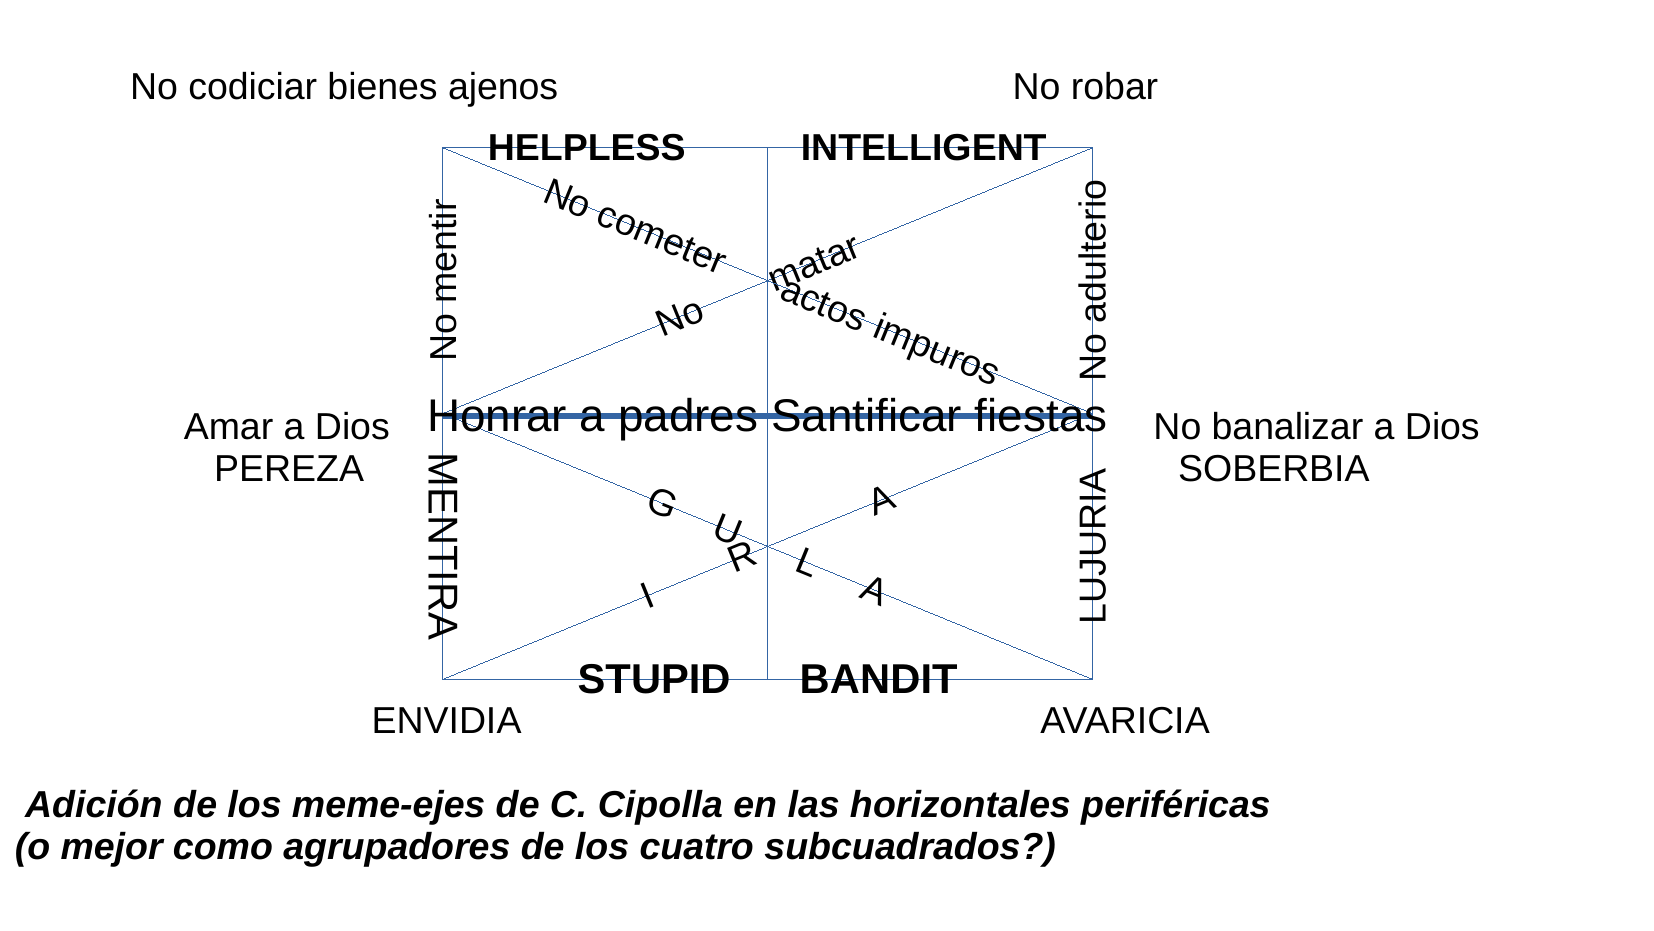

No codiciar bienes ajenos No robar
 Amar a Dios No banalizar a Dios
 PEREZA SOBERBIA
 ENVIDIA AVARICIA
 Adición de los meme-ejes de C. Cipolla en las horizontales periféricas
(o mejor como agrupadores de los cuatro subcuadrados?)
No mentir
No matar
 No cometer actos impuros
HELPLESS INTELLIGENT
No adulterio
MENTIRA
G U L A
I R A
LUJURIA
Honrar a padres Santificar fiestas
STUPID BANDIT